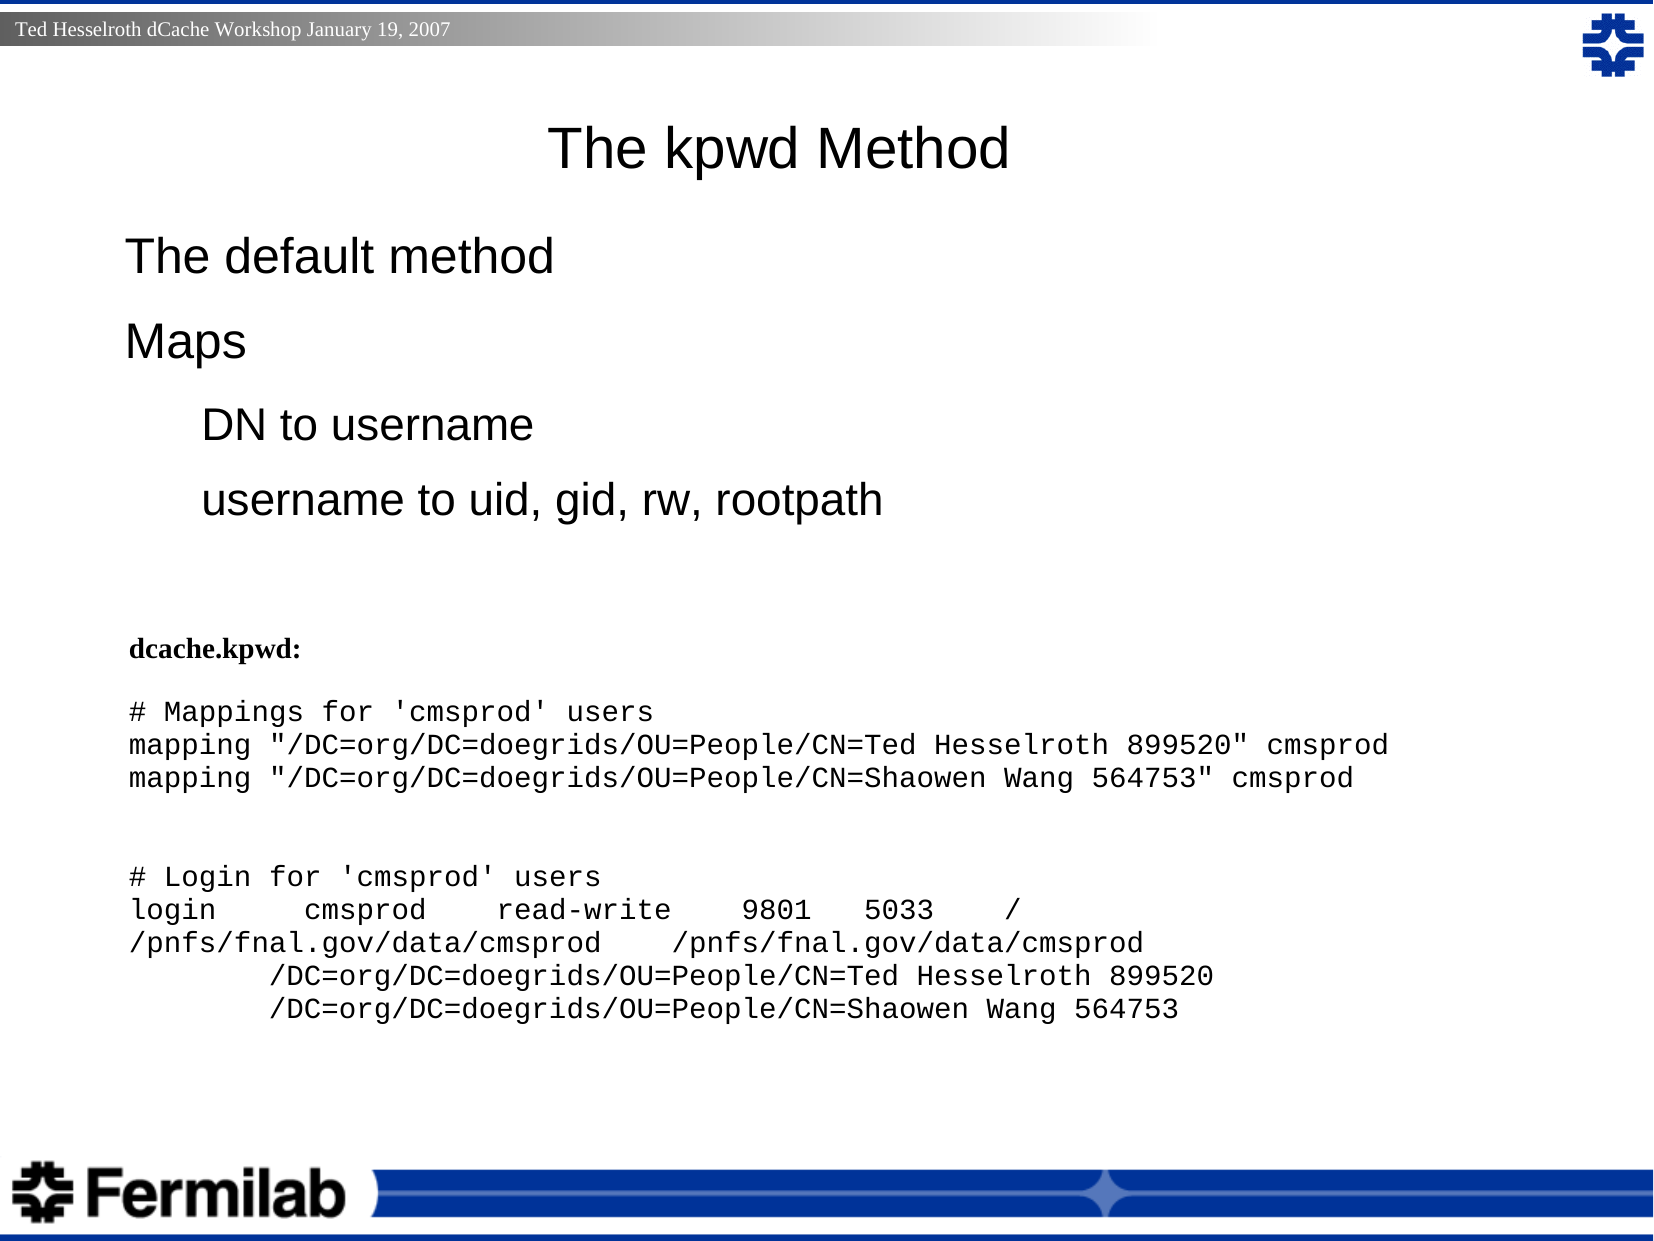

# The kpwd Method
The default method
Maps
DN to username
username to uid, gid, rw, rootpath
dcache.kpwd:
# Mappings for 'cmsprod' users
mapping "/DC=org/DC=doegrids/OU=People/CN=Ted Hesselroth 899520" cmsprod
mapping "/DC=org/DC=doegrids/OU=People/CN=Shaowen Wang 564753" cmsprod
# Login for 'cmsprod' users
login cmsprod read-write 9801 5033 / /pnfs/fnal.gov/data/cmsprod /pnfs/fnal.gov/data/cmsprod
 /DC=org/DC=doegrids/OU=People/CN=Ted Hesselroth 899520
 /DC=org/DC=doegrids/OU=People/CN=Shaowen Wang 564753